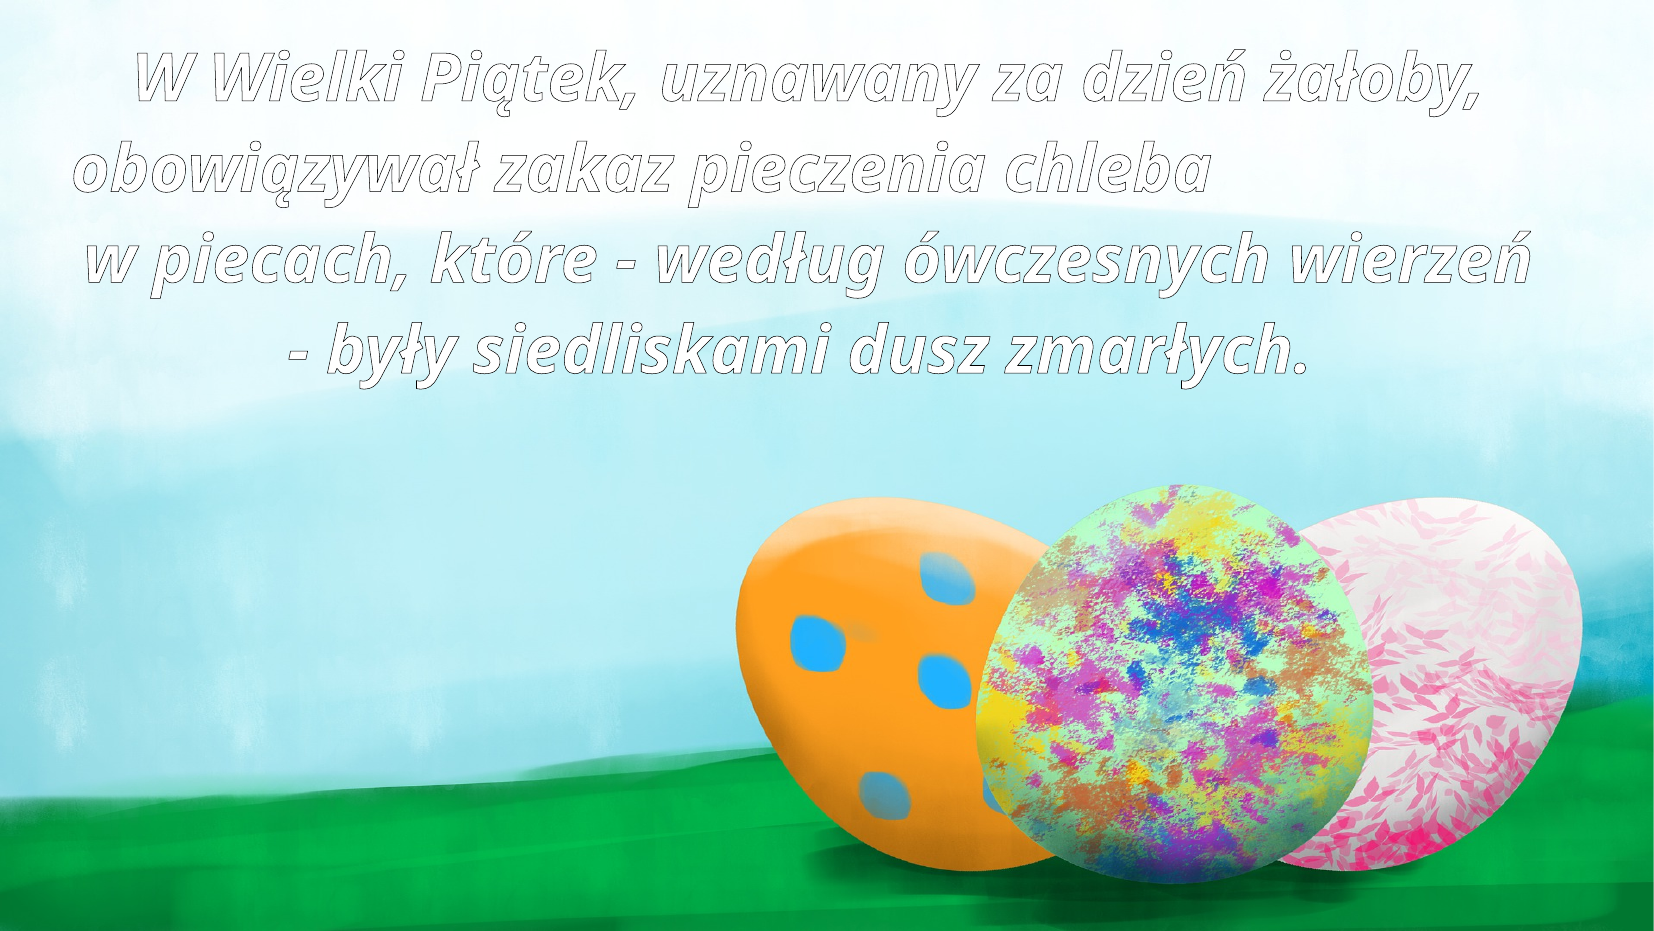

# W Wielki Piątek, uznawany za dzień żałoby, obowiązywał zakaz pieczenia chleba 					w piecach, które - według ówczesnych wierzeń - były siedliskami dusz zmarłych.